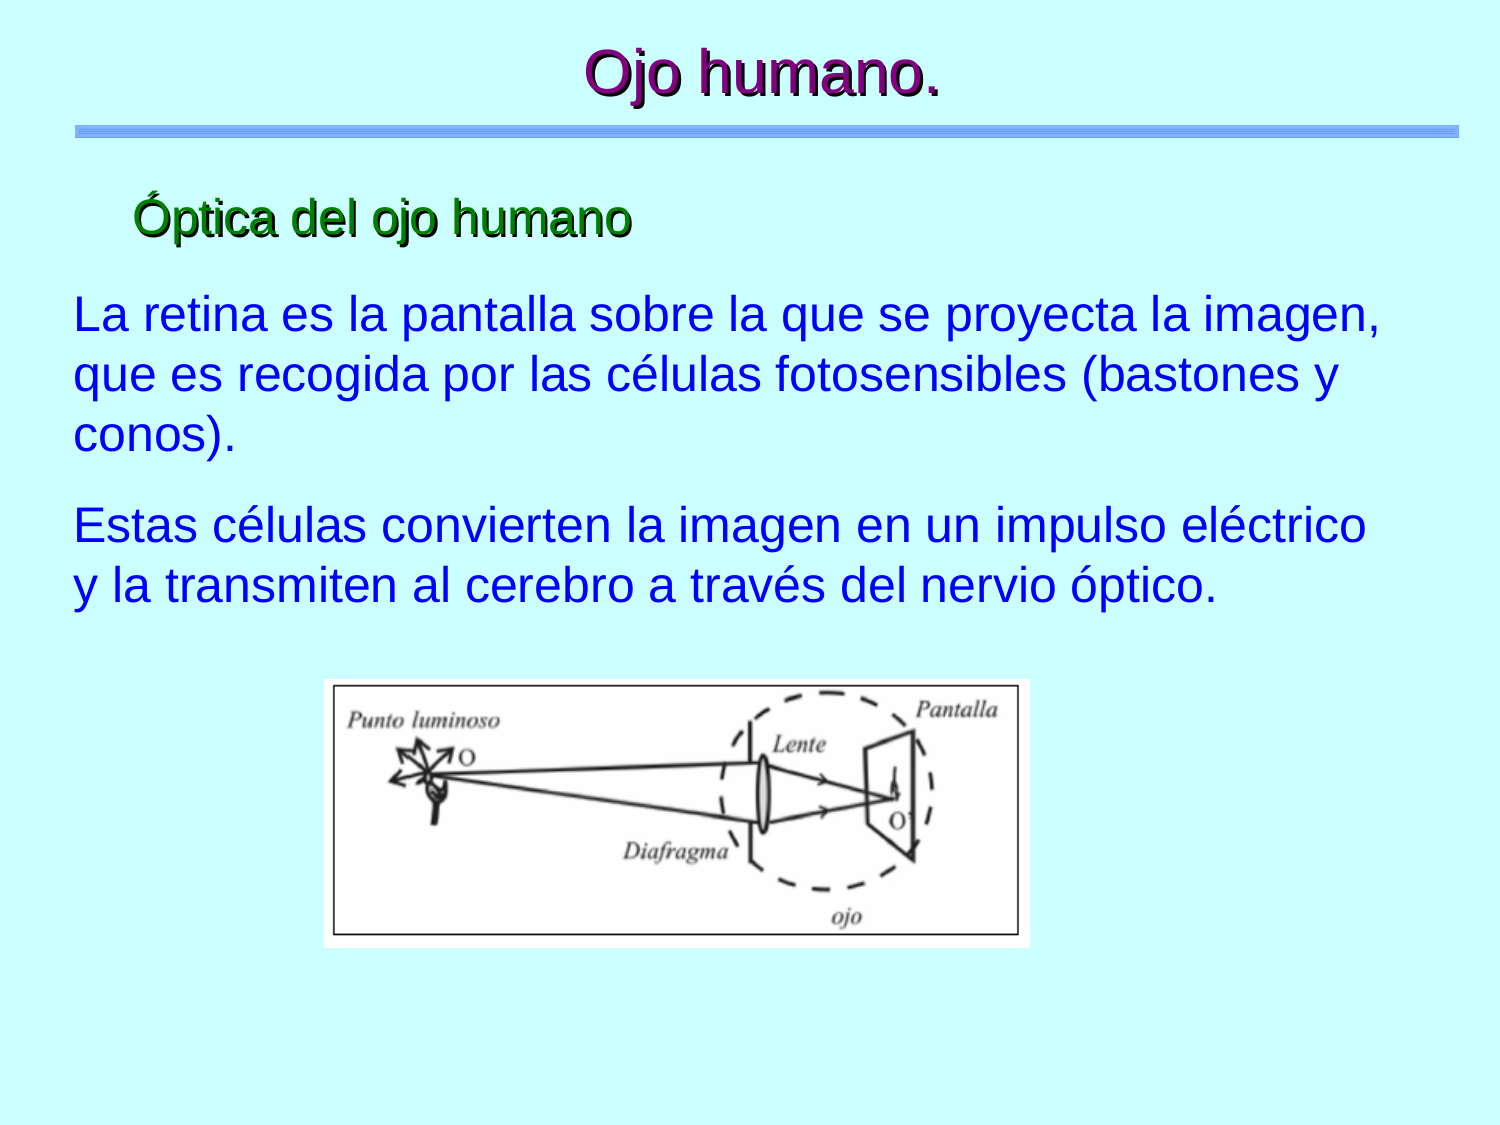

Ojo humano.
Óptica del ojo humano
La retina es la pantalla sobre la que se proyecta la imagen, que es recogida por las células fotosensibles (bastones y conos).
Estas células convierten la imagen en un impulso eléctrico y la transmiten al cerebro a través del nervio óptico.